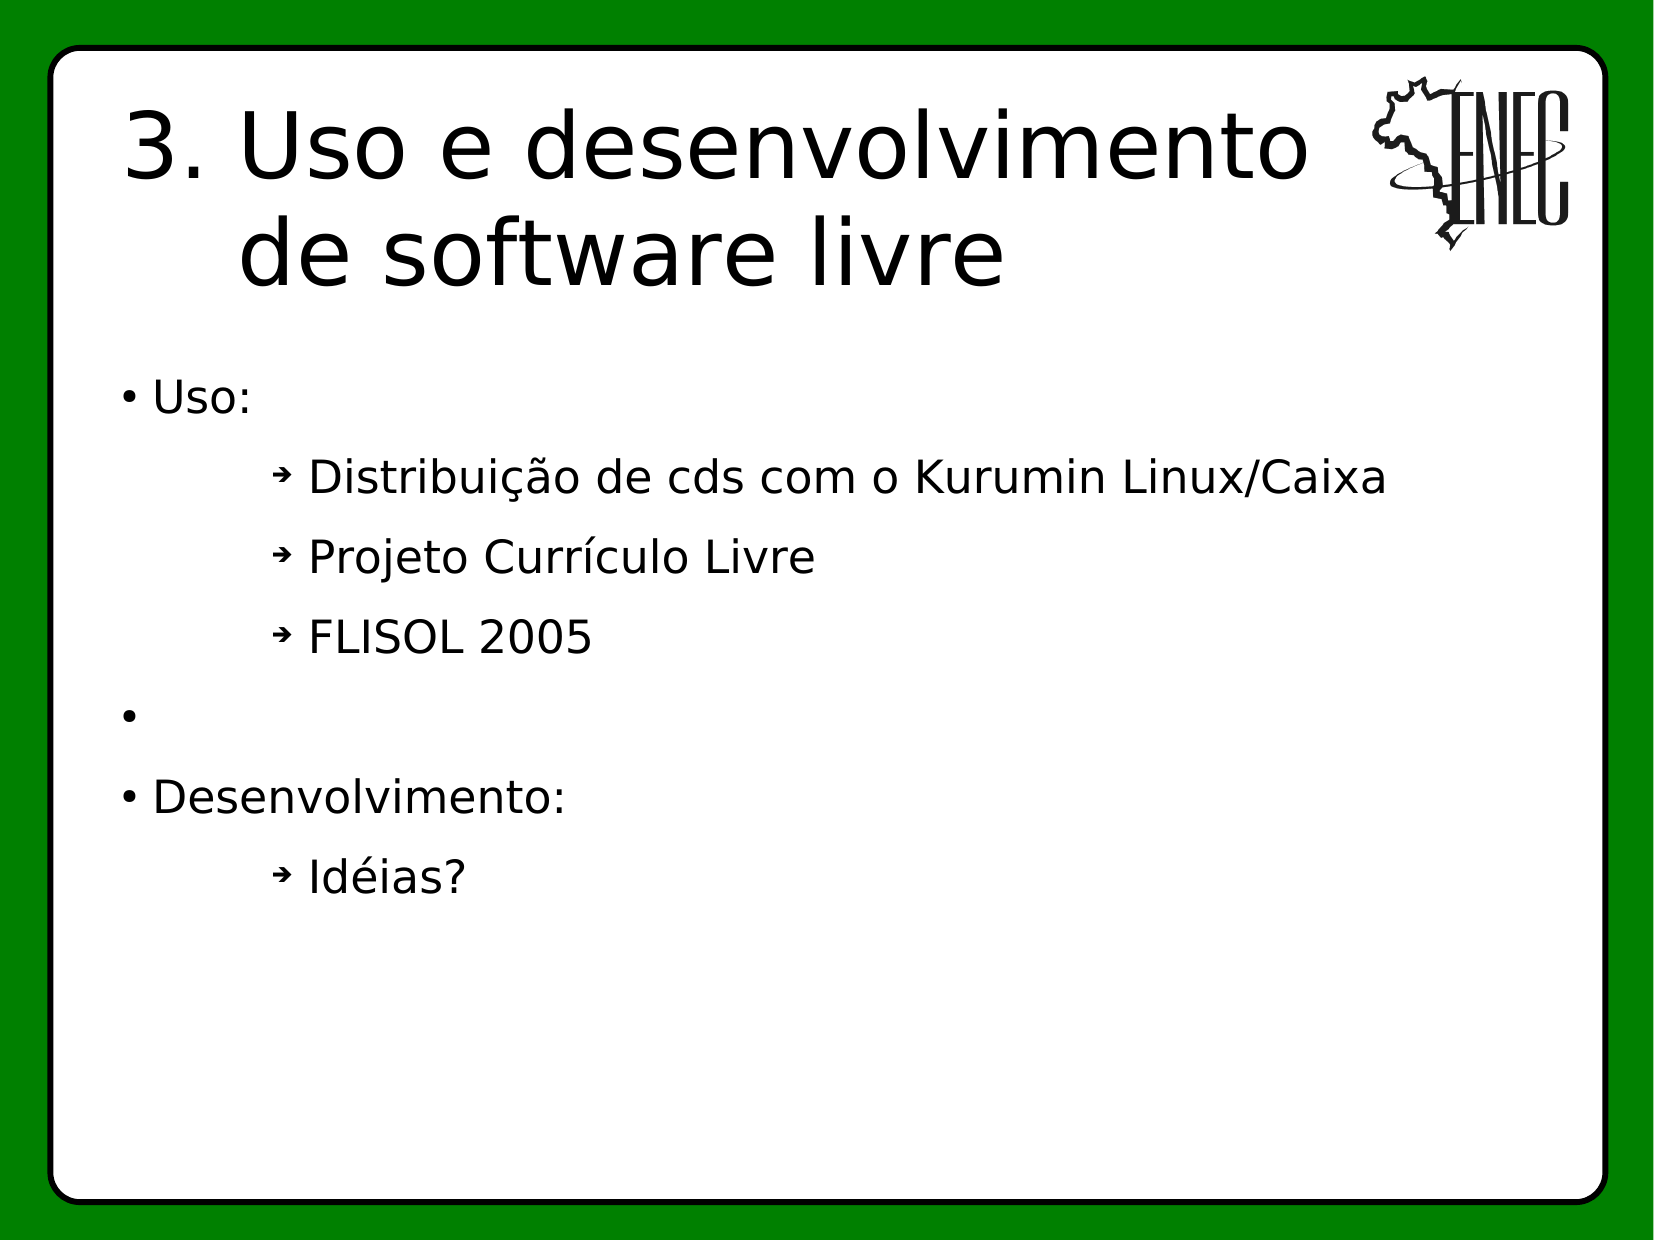

# 3. Uso e desenvolvimento de software livre
 Uso:
 Distribuição de cds com o Kurumin Linux/Caixa
 Projeto Currículo Livre
 FLISOL 2005
 Desenvolvimento:
 Idéias?